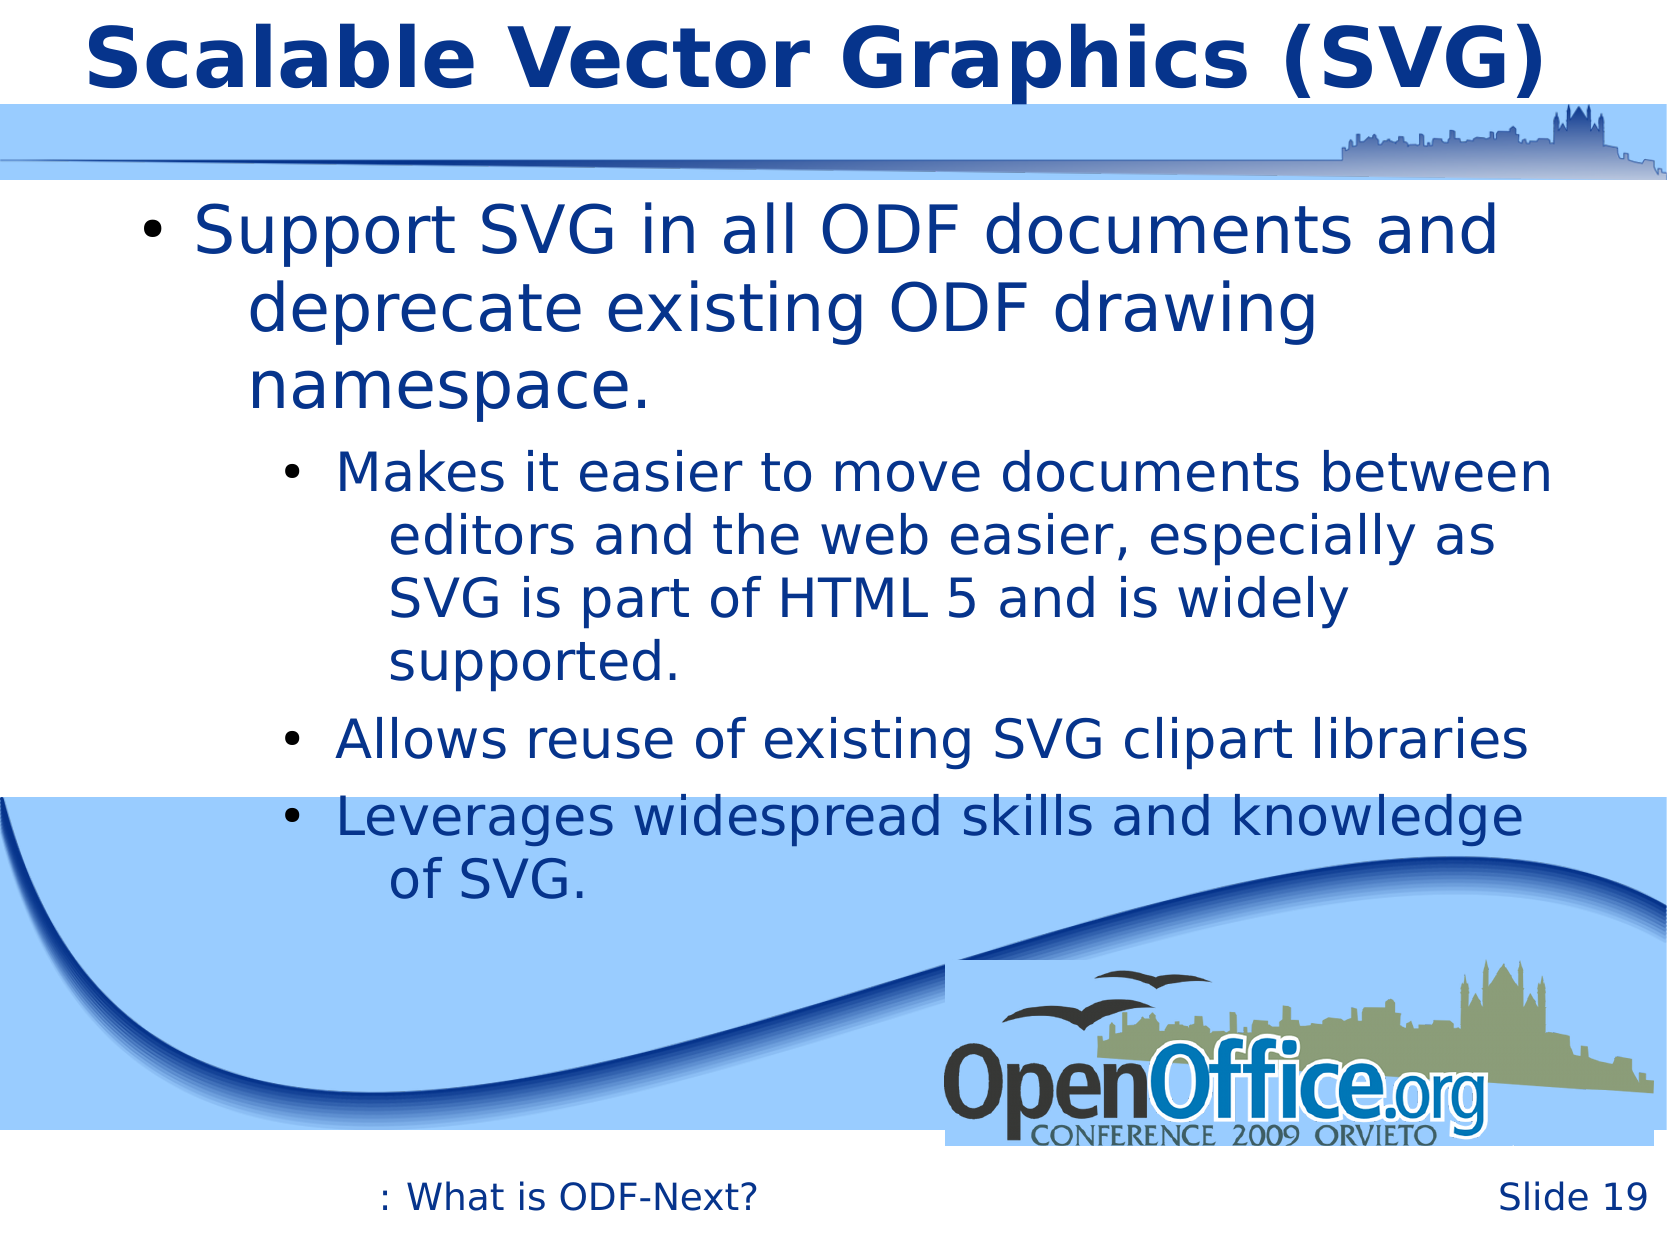

# Scalable Vector Graphics (SVG)
Support SVG in all ODF documents and deprecate existing ODF drawing namespace.
Makes it easier to move documents between editors and the web easier, especially as SVG is part of HTML 5 and is widely supported.
Allows reuse of existing SVG clipart libraries
Leverages widespread skills and knowledge of SVG.
What is ODF-Next?
19